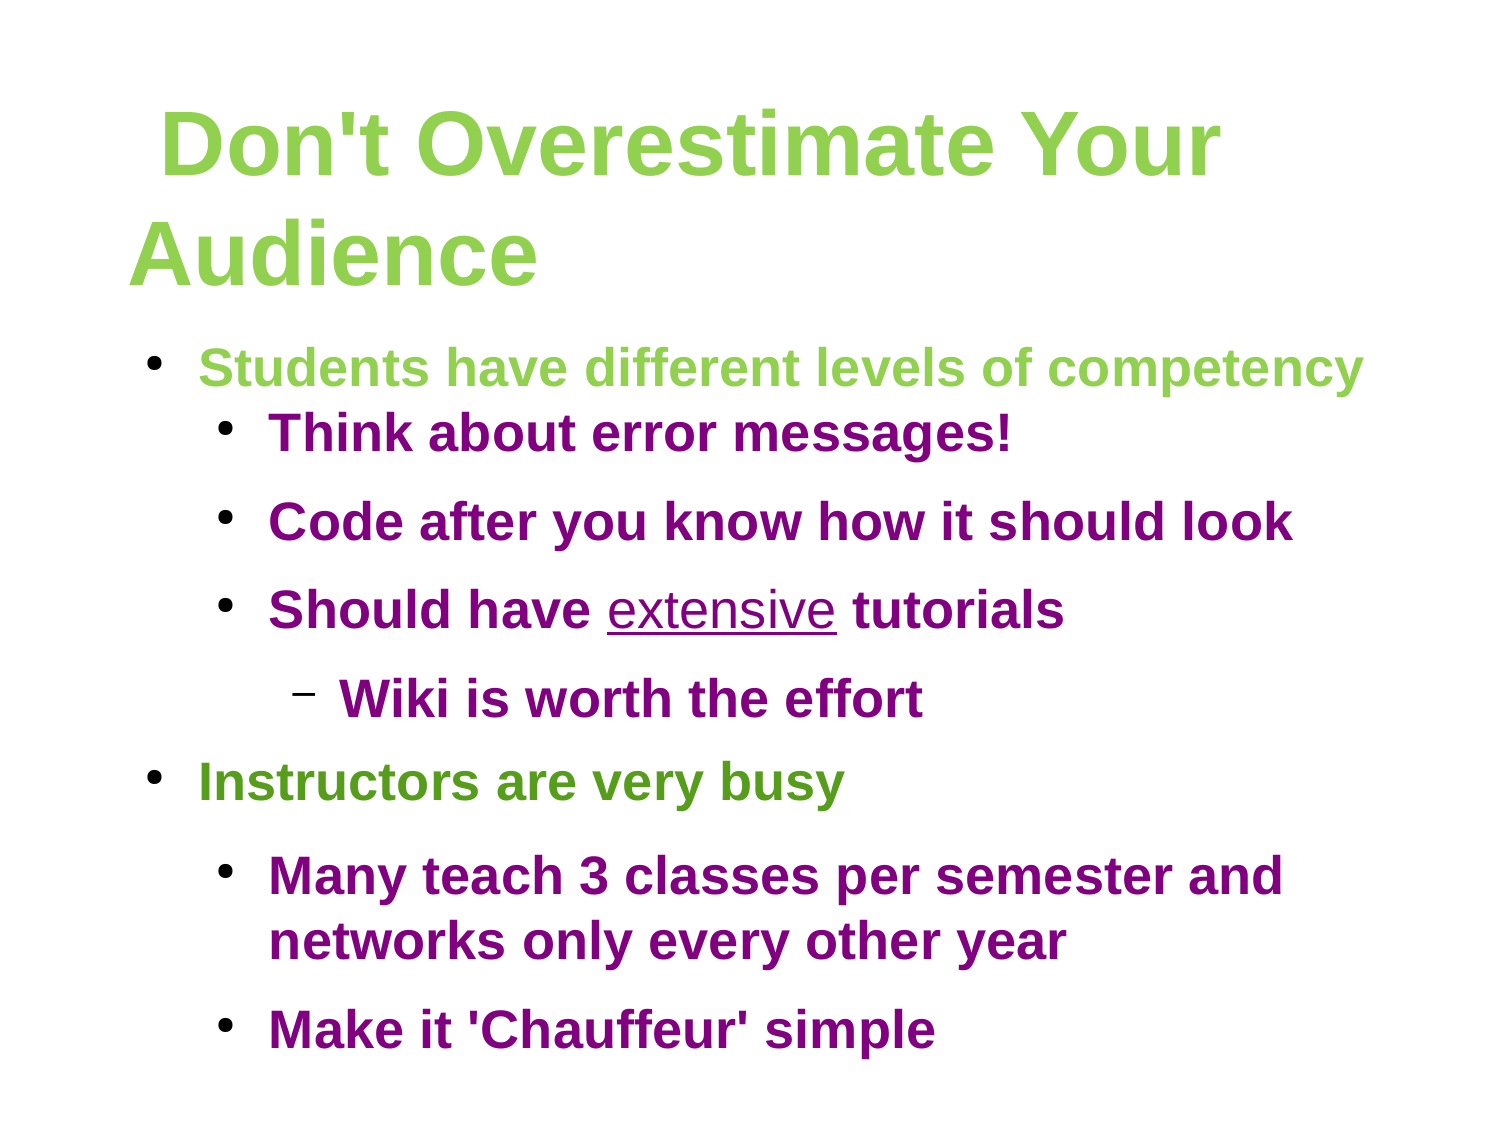

# Don't Overestimate Your Audience
Students have different levels of competency
Think about error messages!
Code after you know how it should look
Should have extensive tutorials
Wiki is worth the effort
Instructors are very busy
Many teach 3 classes per semester and networks only every other year
Make it 'Chauffeur' simple